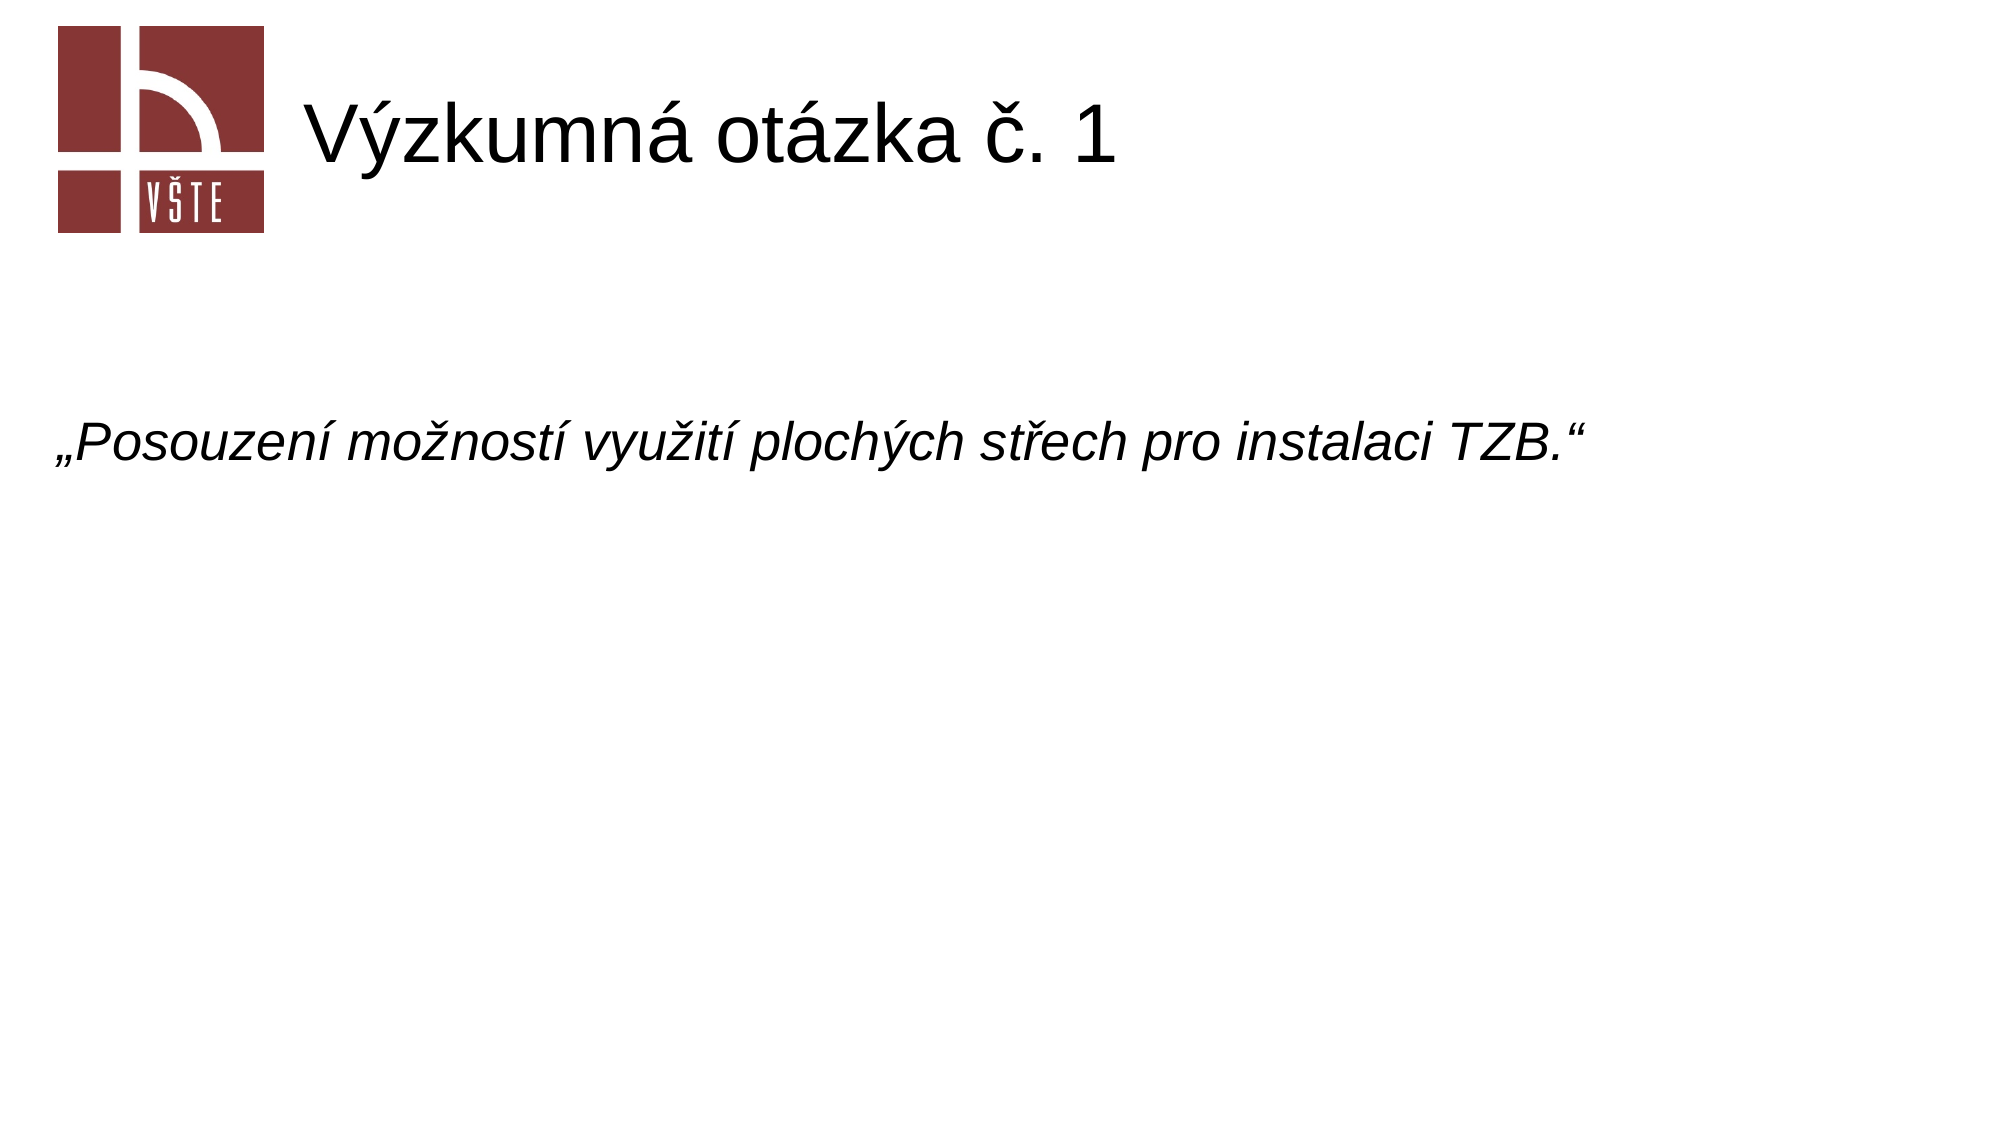

Výzkumná otázka č. 1
# „Posouzení možností využití plochých střech pro instalaci TZB.“